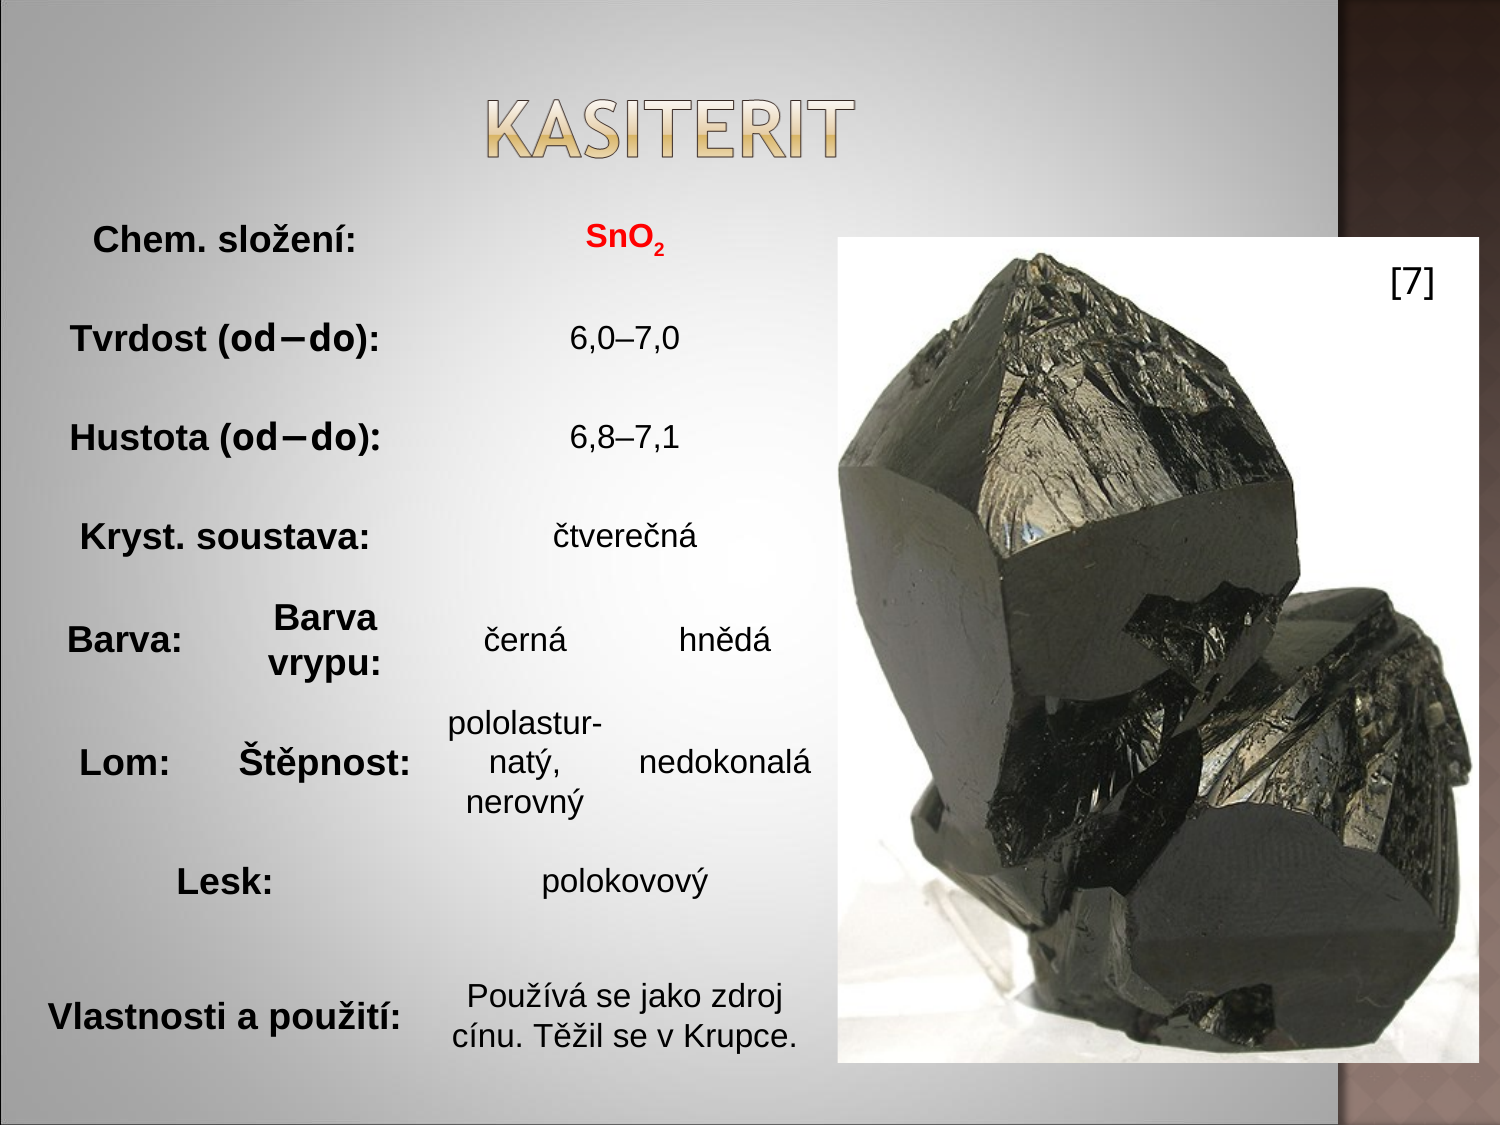

| Chem. složení: | | SnO2 | |
| --- | --- | --- | --- |
| Tvrdost (od−do): | | 6,0–7,0 | |
| Hustota (od−do): | | 6,8–7,1 | |
| Kryst. soustava: | | čtverečná | |
| Barva: | Barva vrypu: | černá | hnědá |
| Lom: | Štěpnost: | pololastur- natý, nerovný | nedokonalá |
| Lesk: | | polokovový | |
| Vlastnosti a použití: | | Používá se jako zdroj cínu. Těžil se v Krupce. | |
[7]